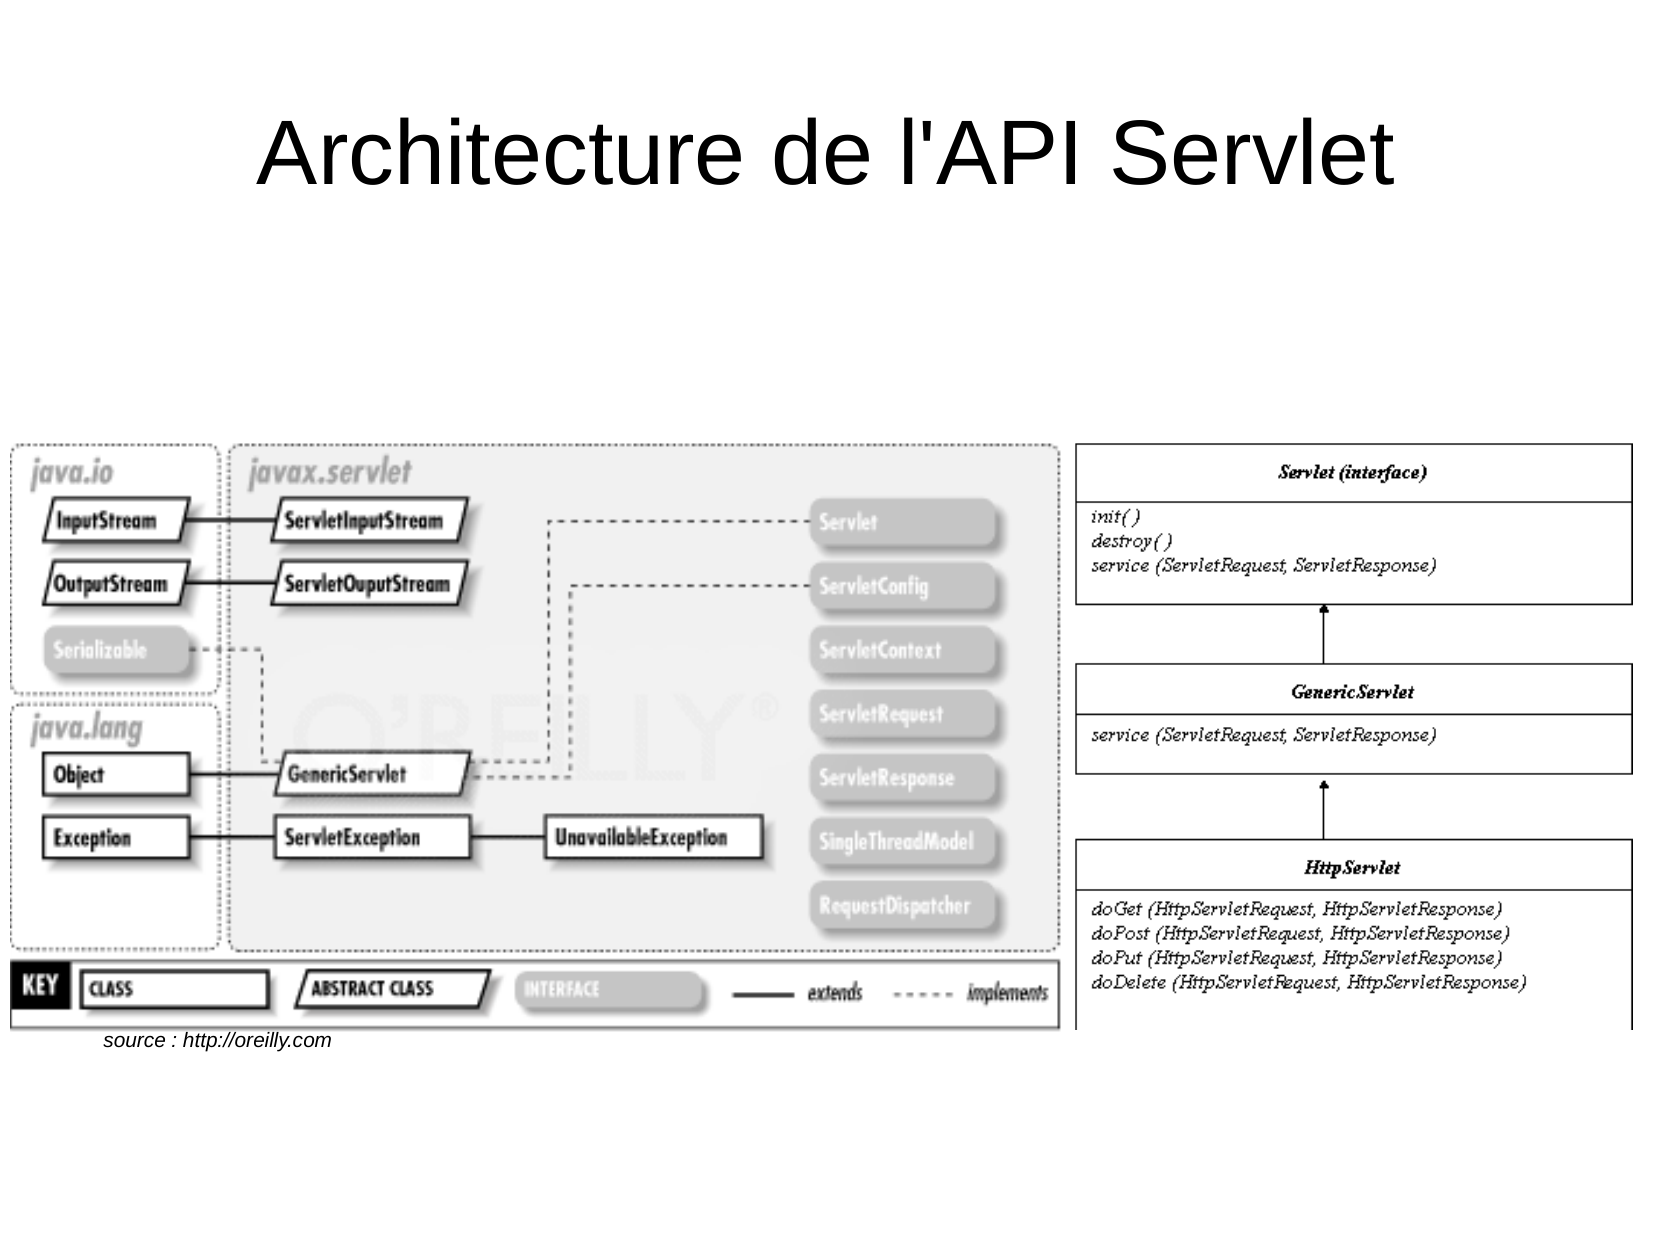

# Architecture de l'API Servlet
source : http://oreilly.com